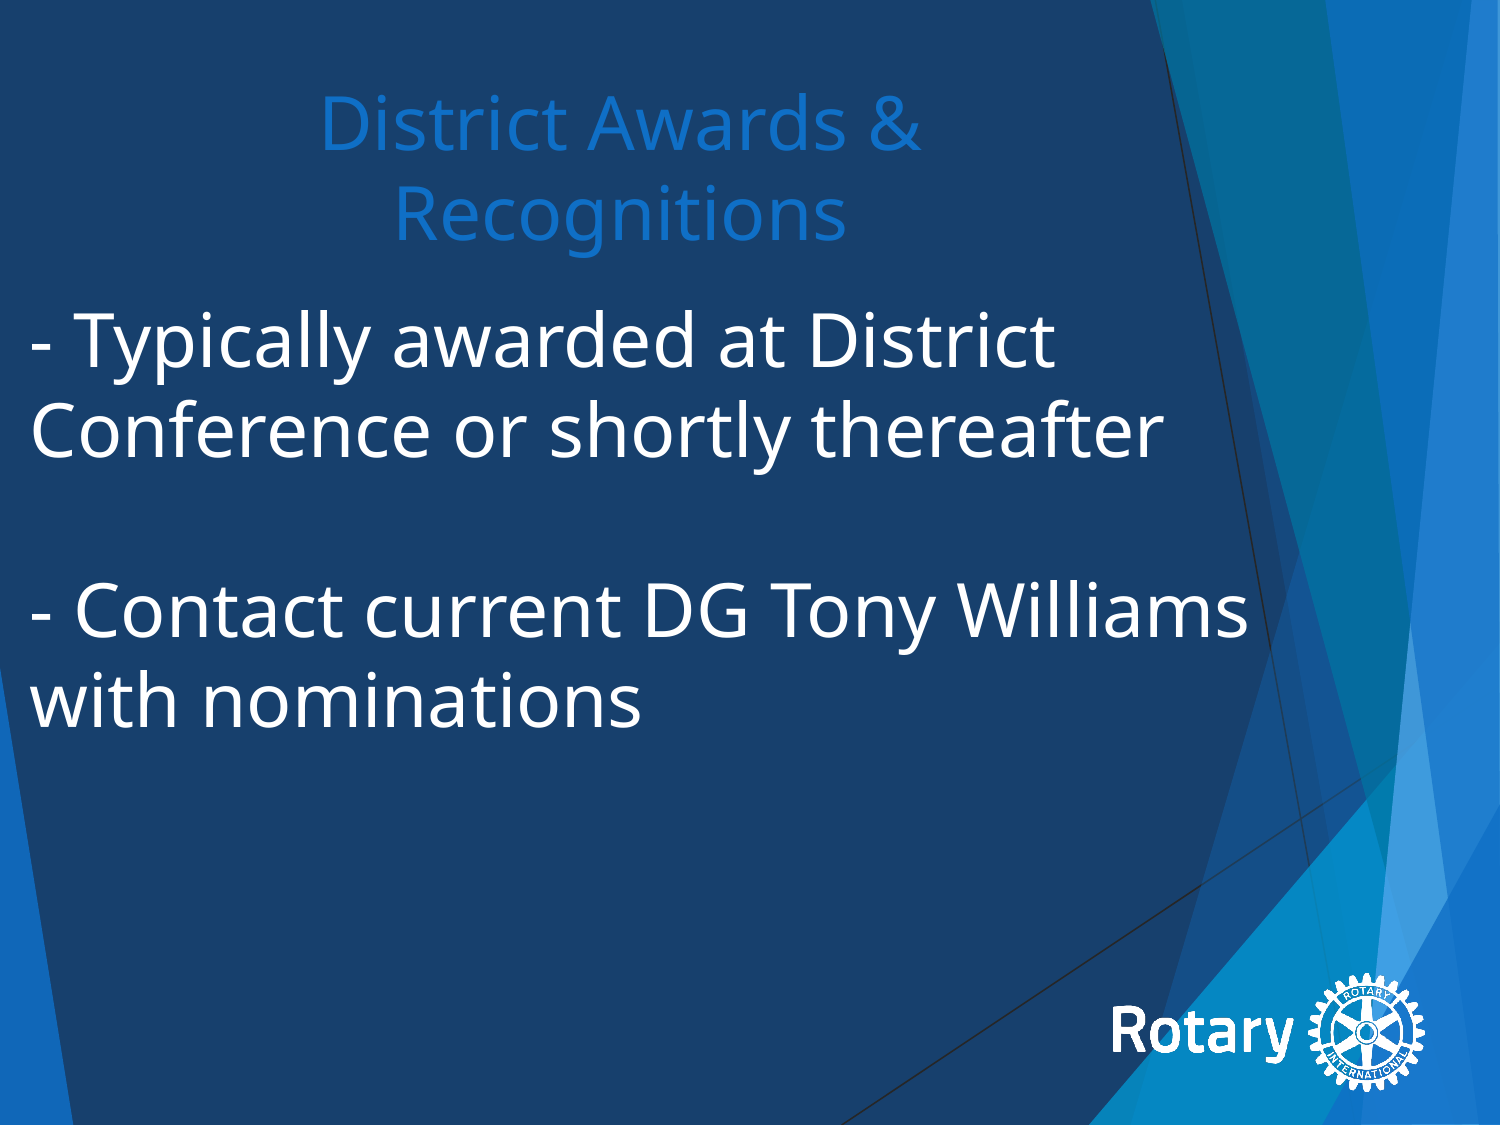

# District Awards & Recognitions
- Typically awarded at District Conference or shortly thereafter
- Contact current DG Tony Williams with nominations